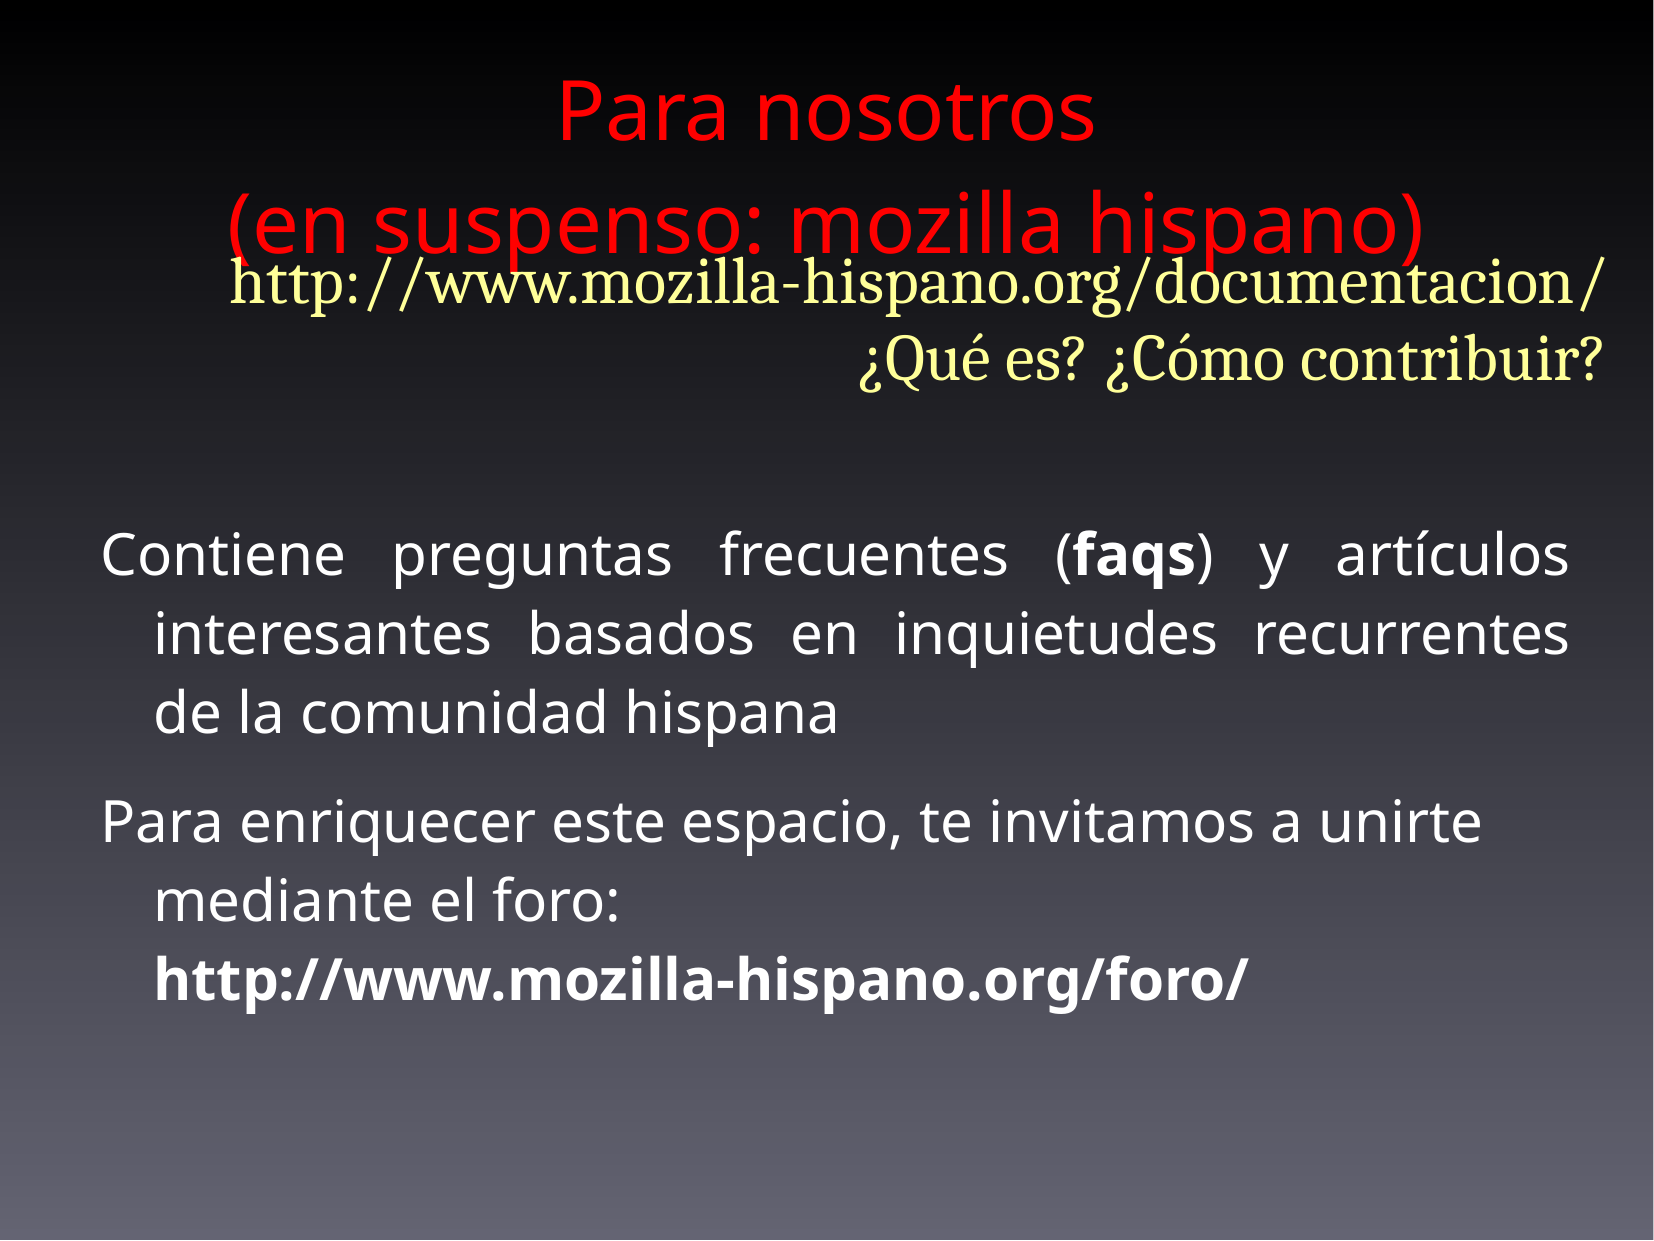

Para nosotros
(en suspenso: mozilla hispano)
http://www.mozilla-hispano.org/documentacion/
¿Qué es? ¿Cómo contribuir?
# Contiene preguntas frecuentes (faqs) y artículos interesantes basados en inquietudes recurrentes de la comunidad hispana
Para enriquecer este espacio, te invitamos a unirte mediante el foro:
http://www.mozilla-hispano.org/foro/